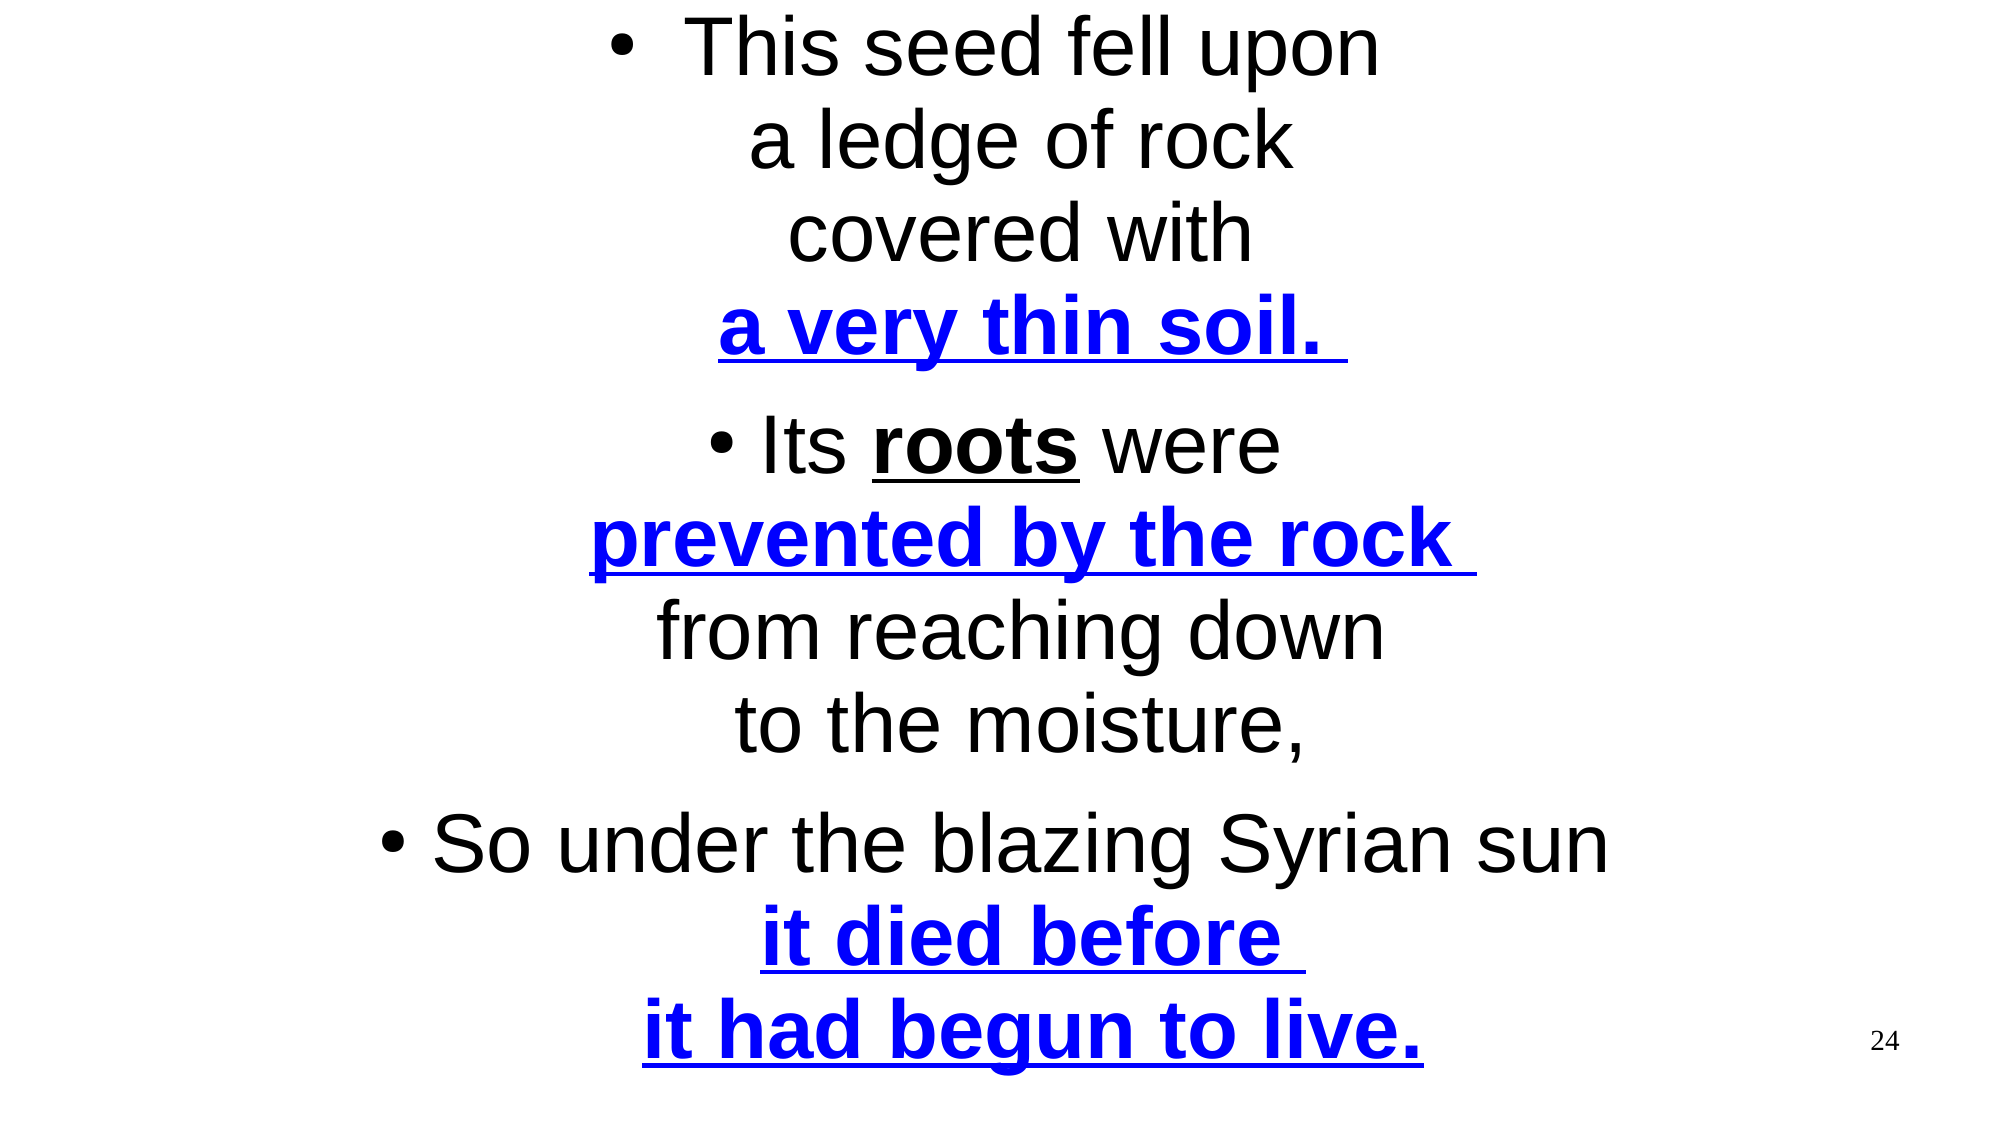

# This seed fell upon a ledge of rock covered with a very thin soil.
Its roots were
prevented by the rock
from reaching down
to the moisture,
So under the blazing Syrian sun
it died before
it had begun to live.
24